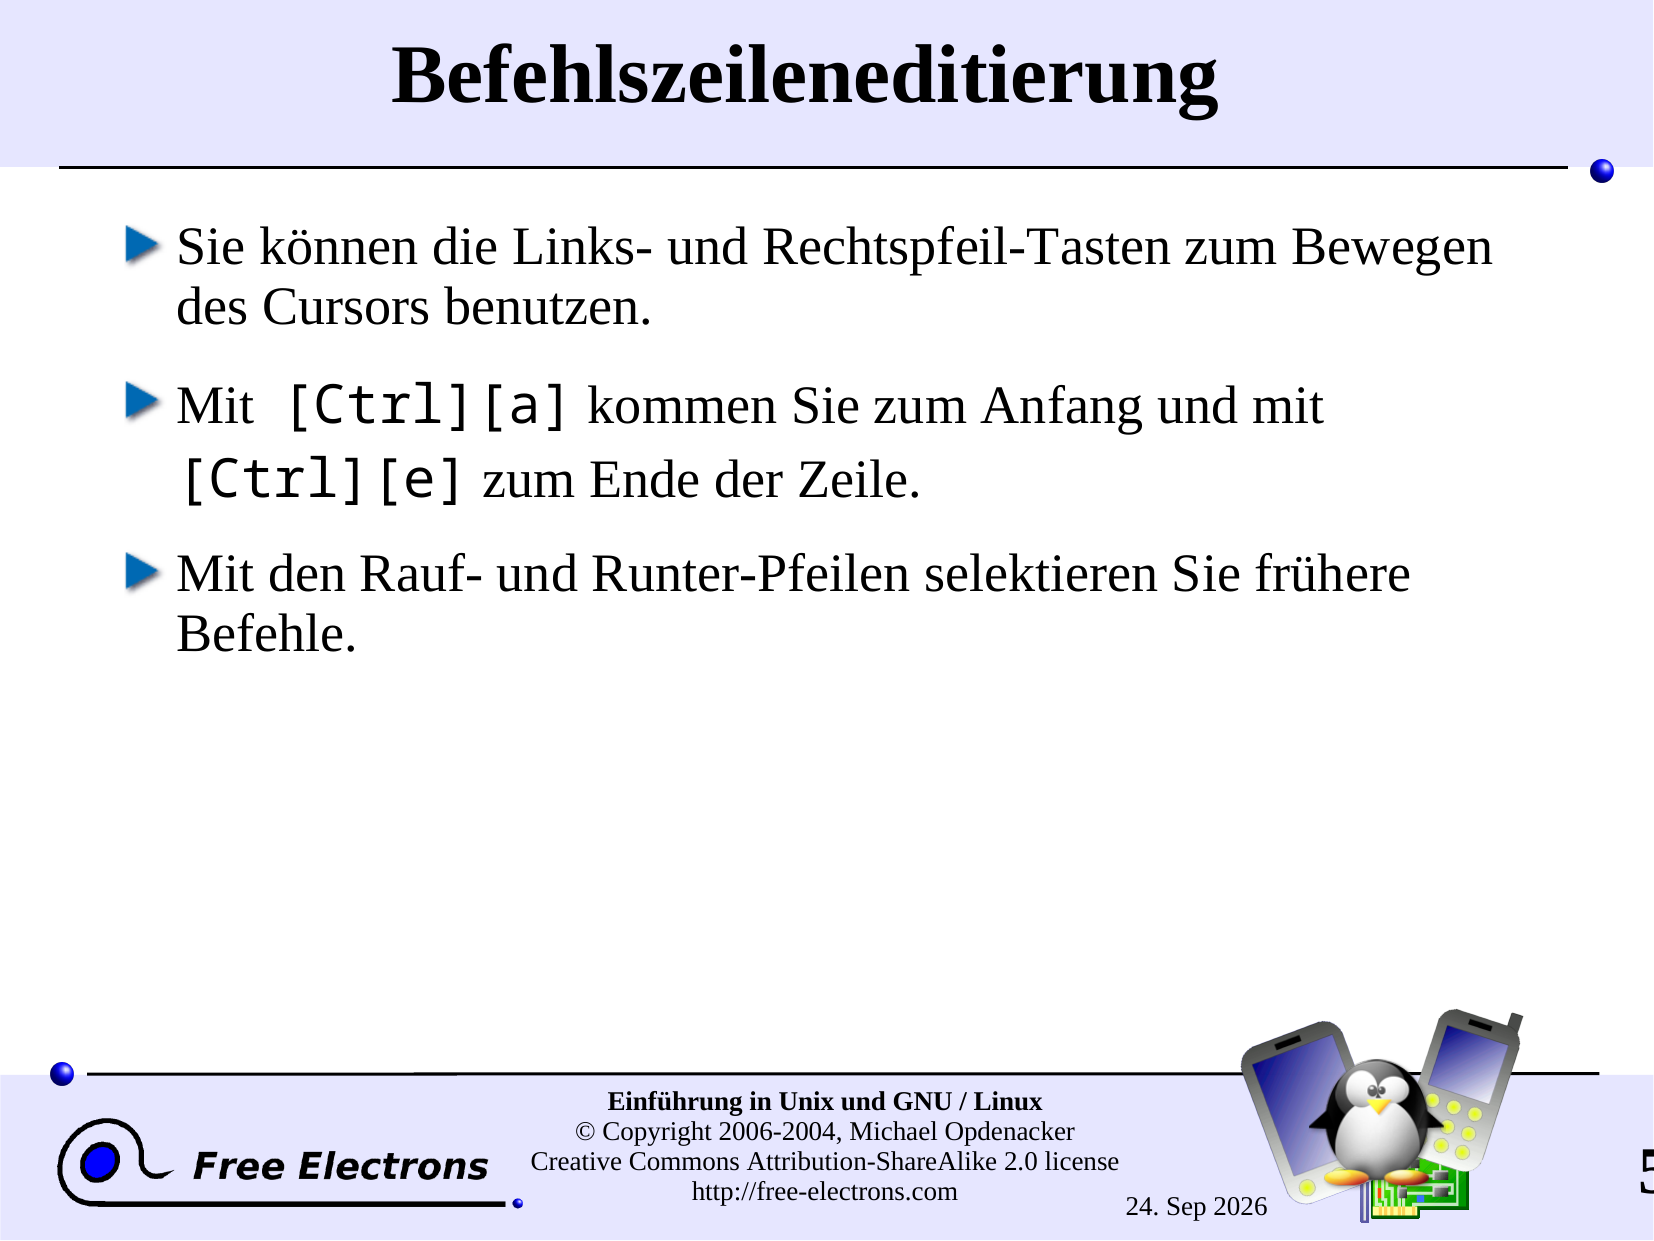

# Befehlszeileneditierung
Sie können die Links- und Rechtspfeil-Tasten zum Bewegen des Cursors benutzen.
Mit [Ctrl][a] kommen Sie zum Anfang und mit [Ctrl][e] zum Ende der Zeile.
Mit den Rauf- und Runter-Pfeilen selektieren Sie frühere Befehle.